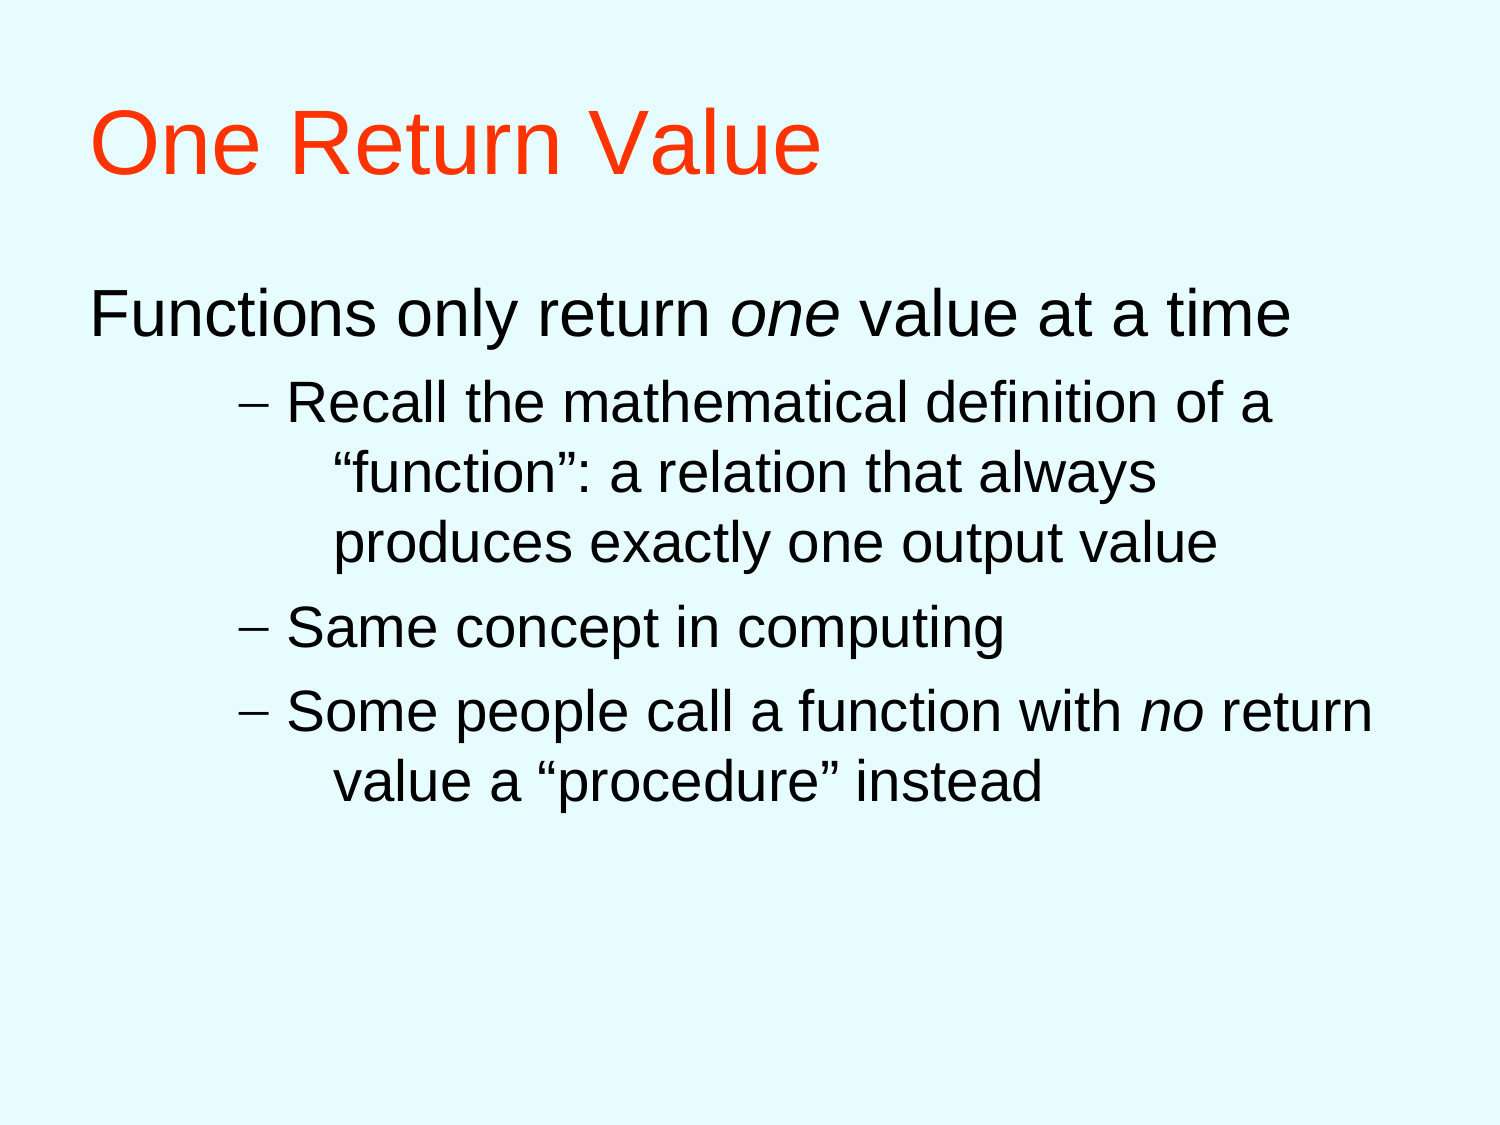

# One Return Value
Functions only return one value at a time
Recall the mathematical definition of a “function”: a relation that always produces exactly one output value
Same concept in computing
Some people call a function with no return value a “procedure” instead